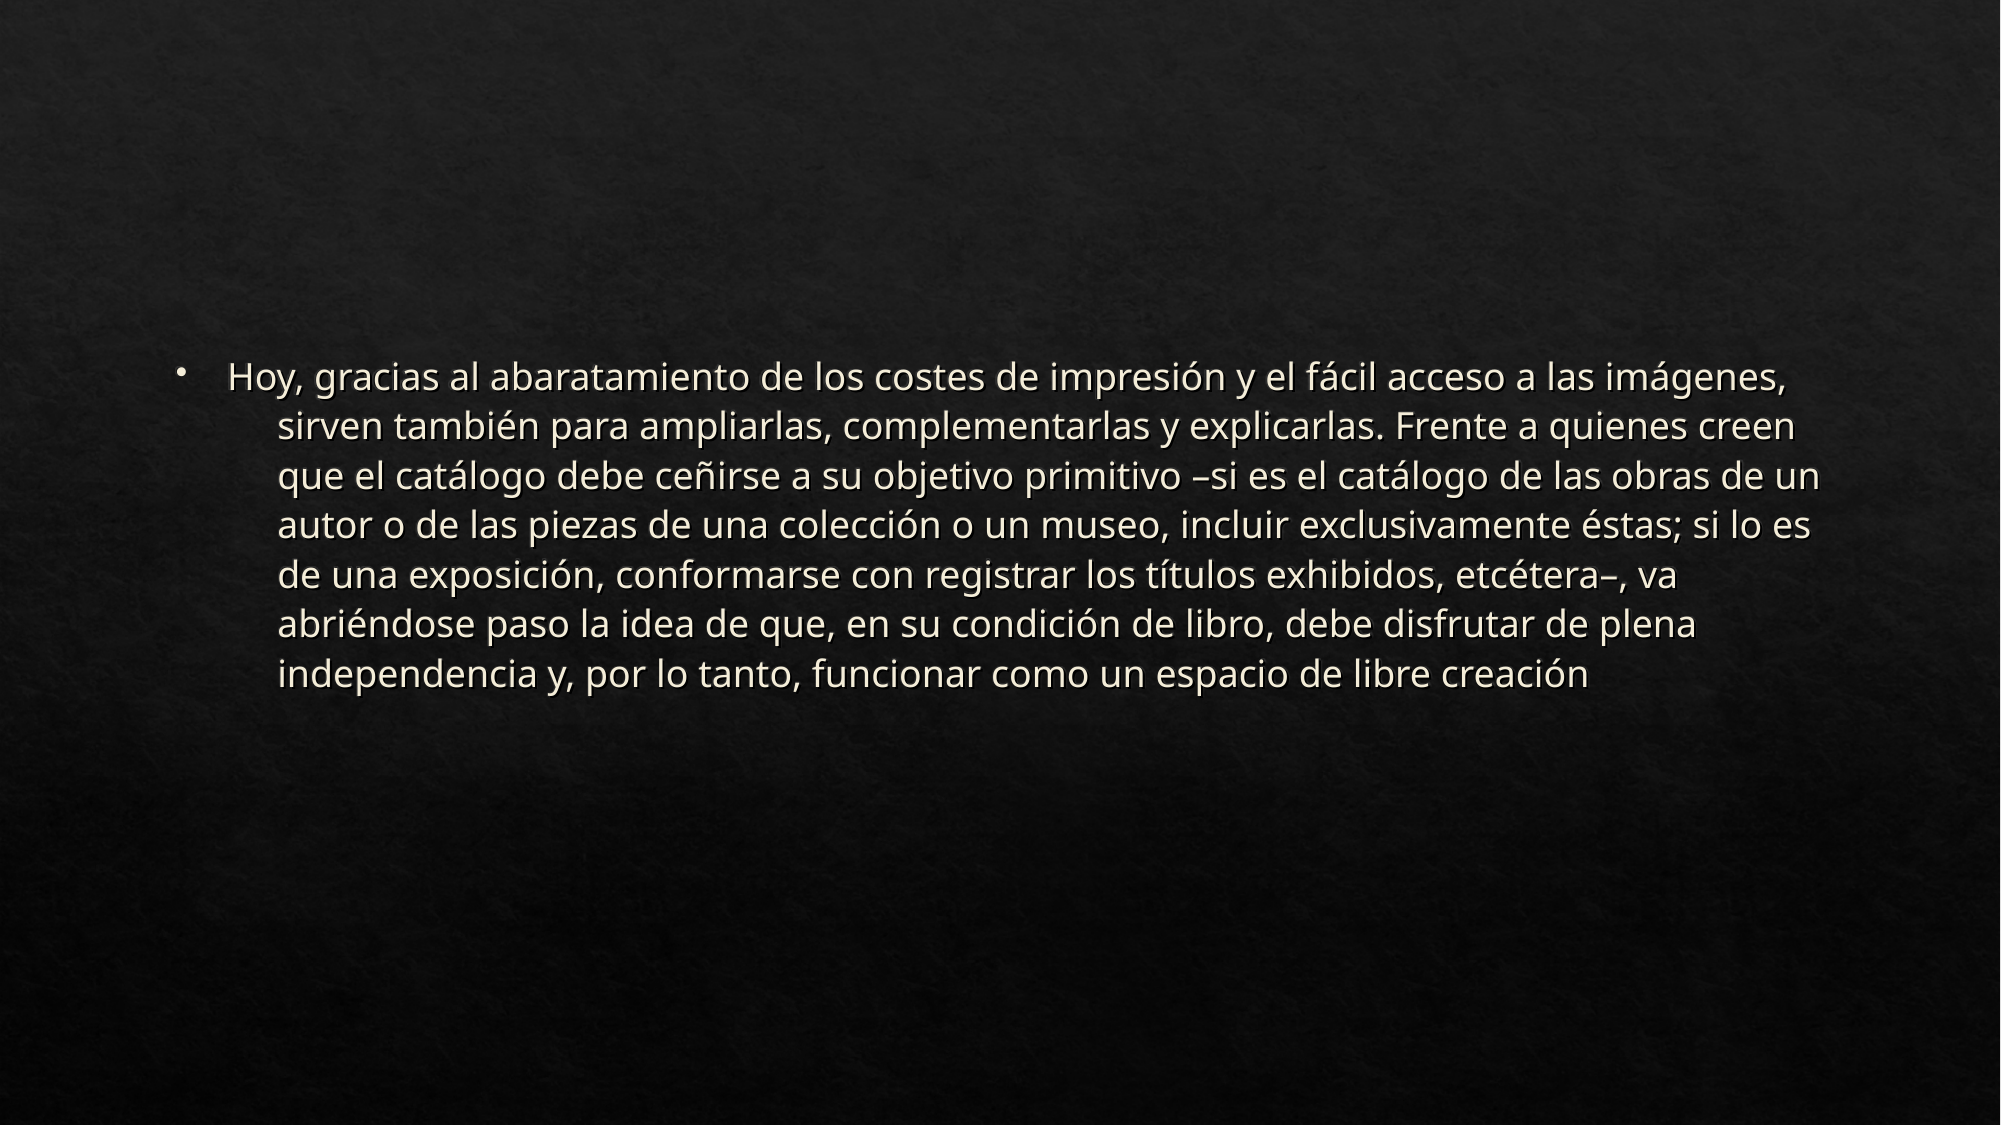

#
Hoy, gracias al abaratamiento de los costes de impresión y el fácil acceso a las imágenes, sirven también para ampliarlas, complementarlas y explicarlas. Frente a quienes creen que el catálogo debe ceñirse a su objetivo primitivo –si es el catálogo de las obras de un autor o de las piezas de una colección o un museo, incluir exclusivamente éstas; si lo es de una exposición, conformarse con registrar los títulos exhibidos, etcétera–, va abriéndose paso la idea de que, en su condición de libro, debe disfrutar de plena independencia y, por lo tanto, funcionar como un espacio de libre creación